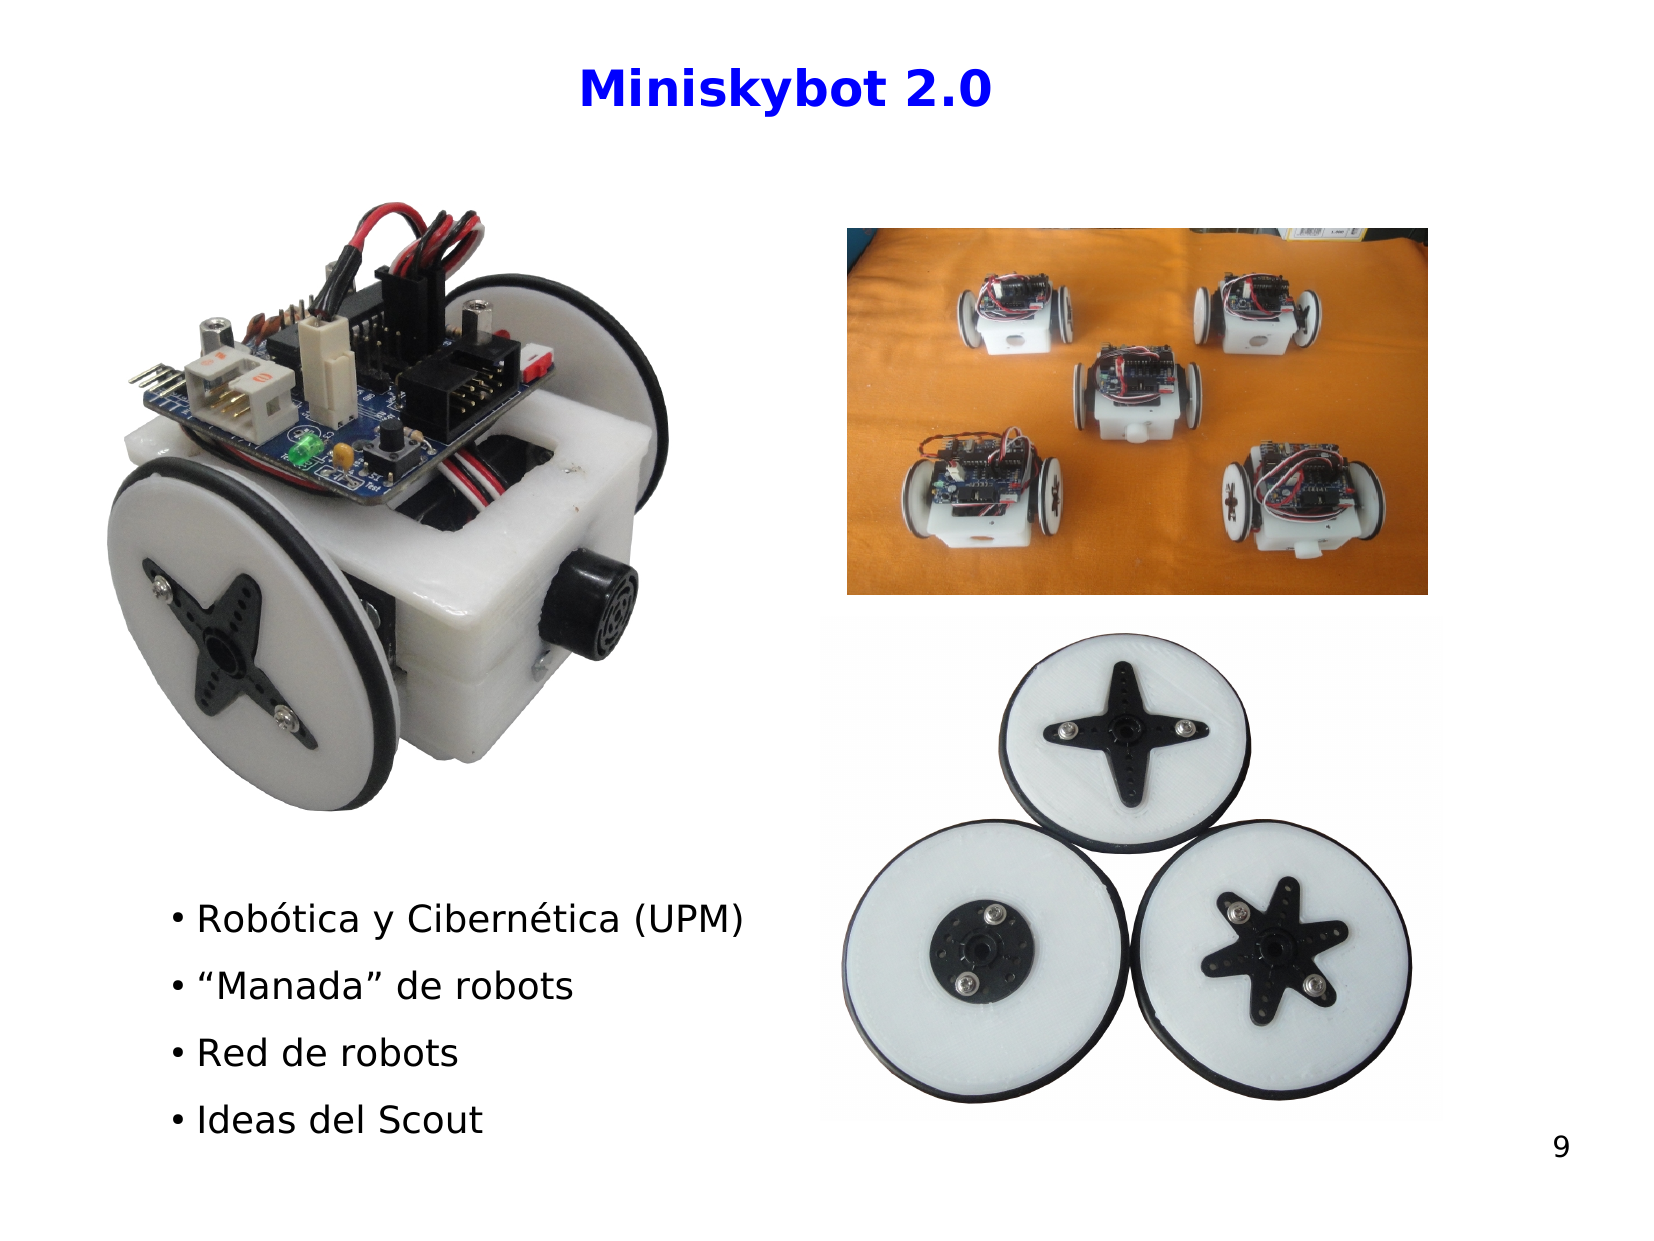

Miniskybot 2.0
 Robótica y Cibernética (UPM)
 “Manada” de robots
 Red de robots
 Ideas del Scout
9